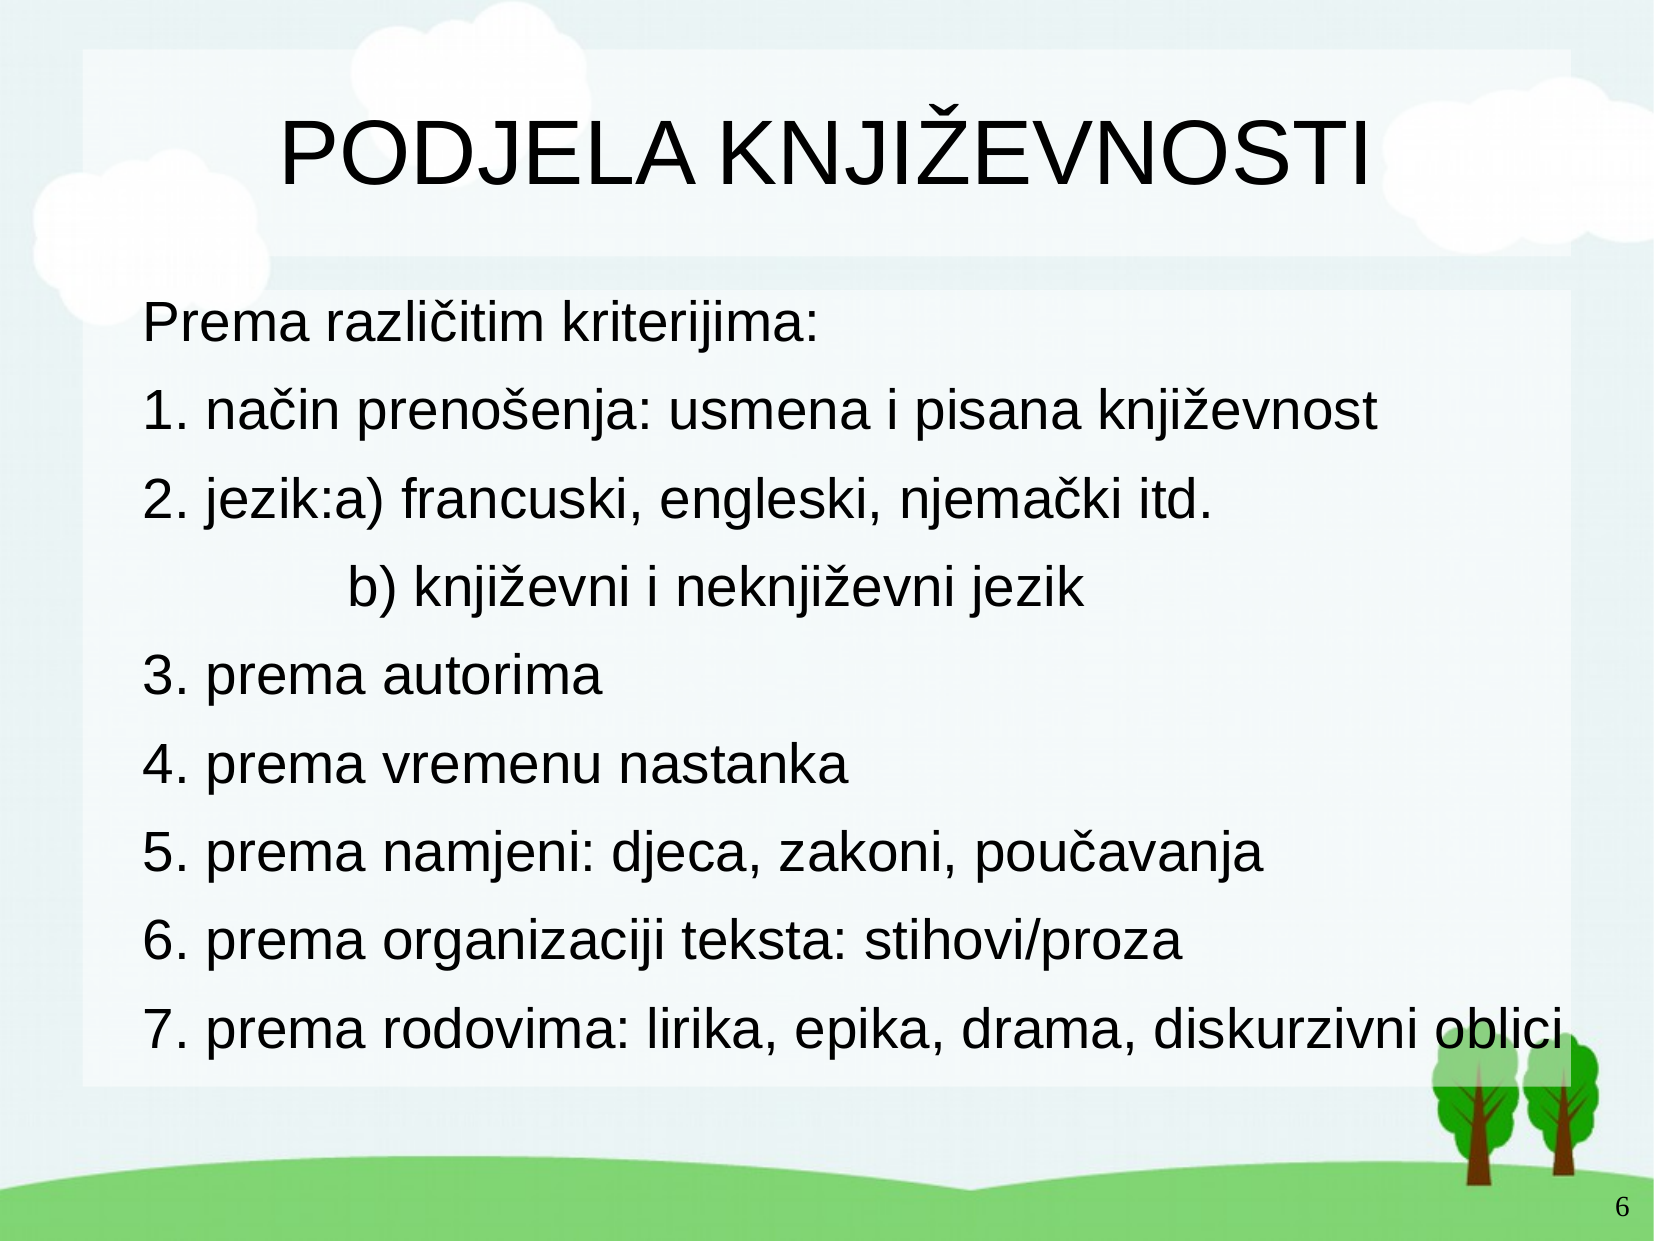

# PODJELA KNJIŽEVNOSTI
Prema različitim kriterijima:
1. način prenošenja: usmena i pisana književnost
2. jezik:a) francuski, engleski, njemački itd.
 b) književni i neknjiževni jezik
3. prema autorima
4. prema vremenu nastanka
5. prema namjeni: djeca, zakoni, poučavanja
6. prema organizaciji teksta: stihovi/proza
7. prema rodovima: lirika, epika, drama, diskurzivni oblici
6